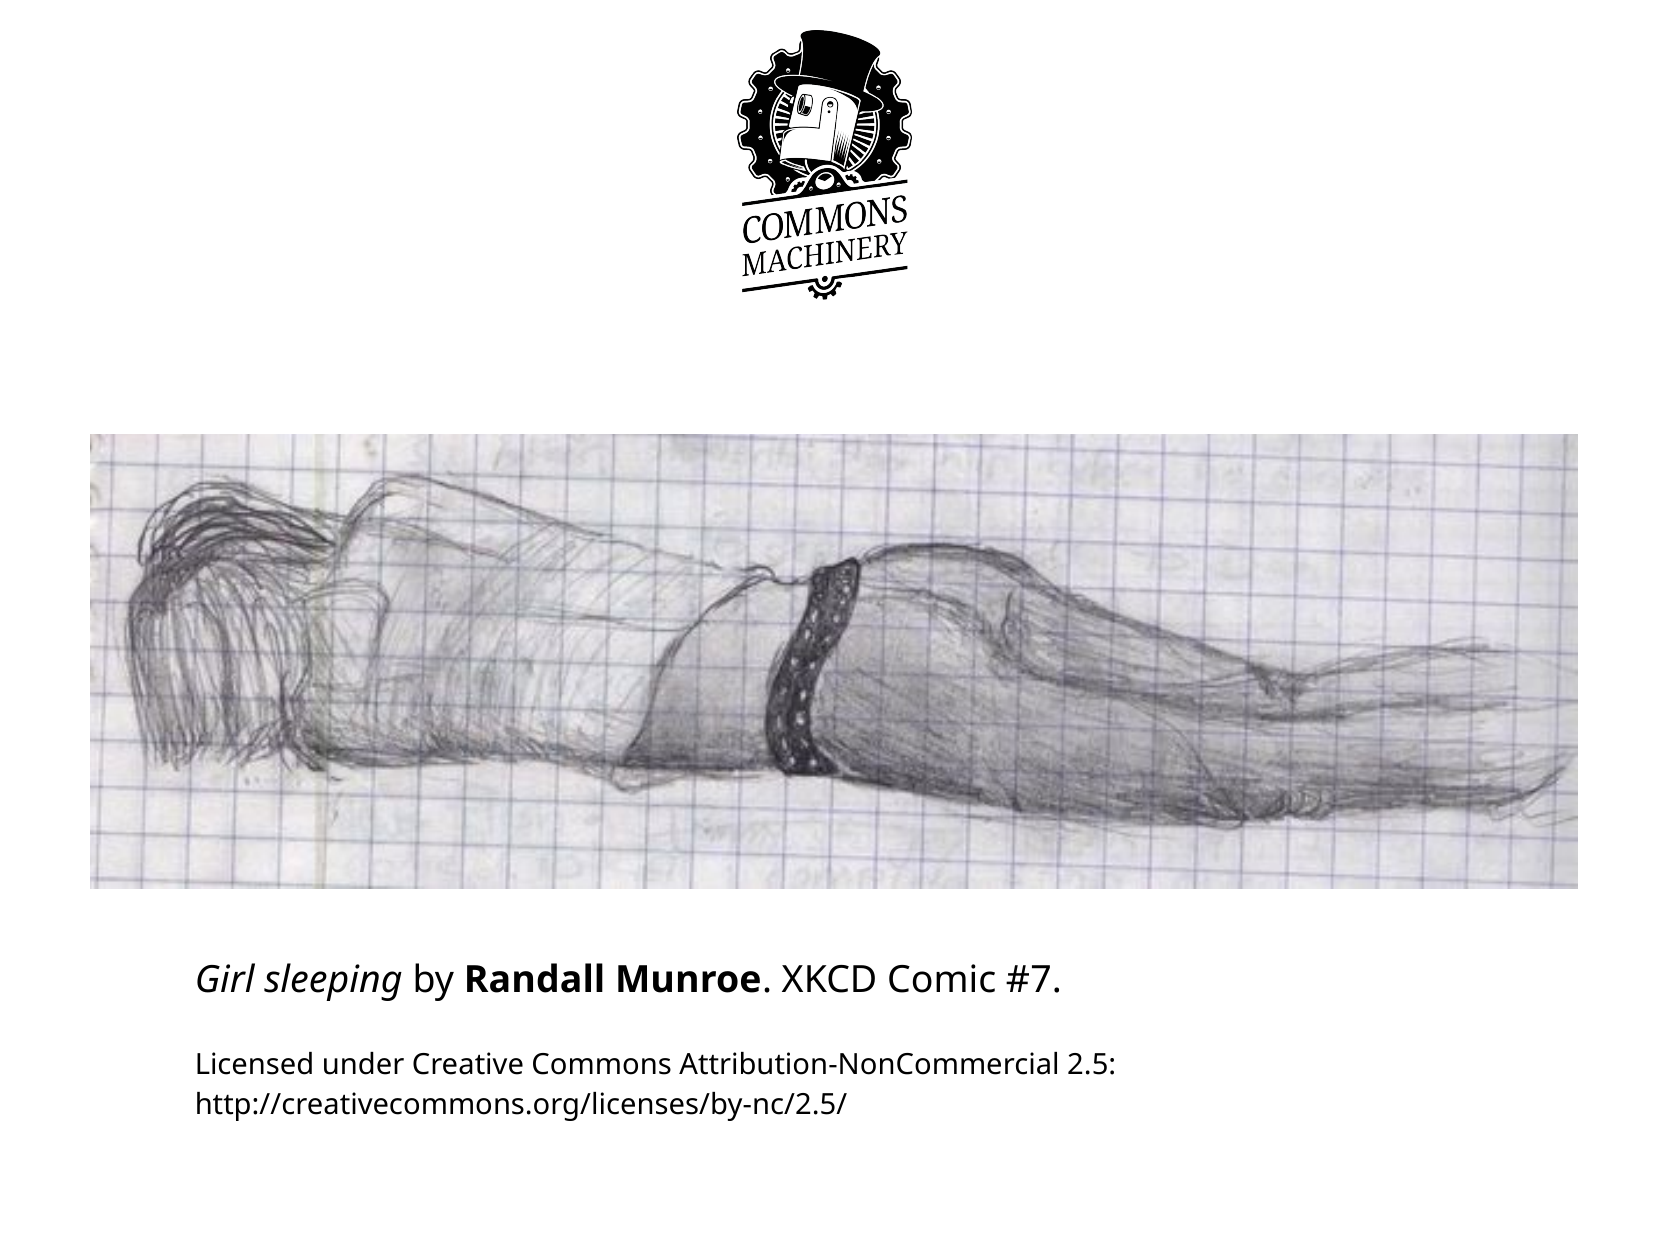

#
Girl sleeping by Randall Munroe. XKCD Comic #7.
Licensed under Creative Commons Attribution-NonCommercial 2.5: http://creativecommons.org/licenses/by-nc/2.5/